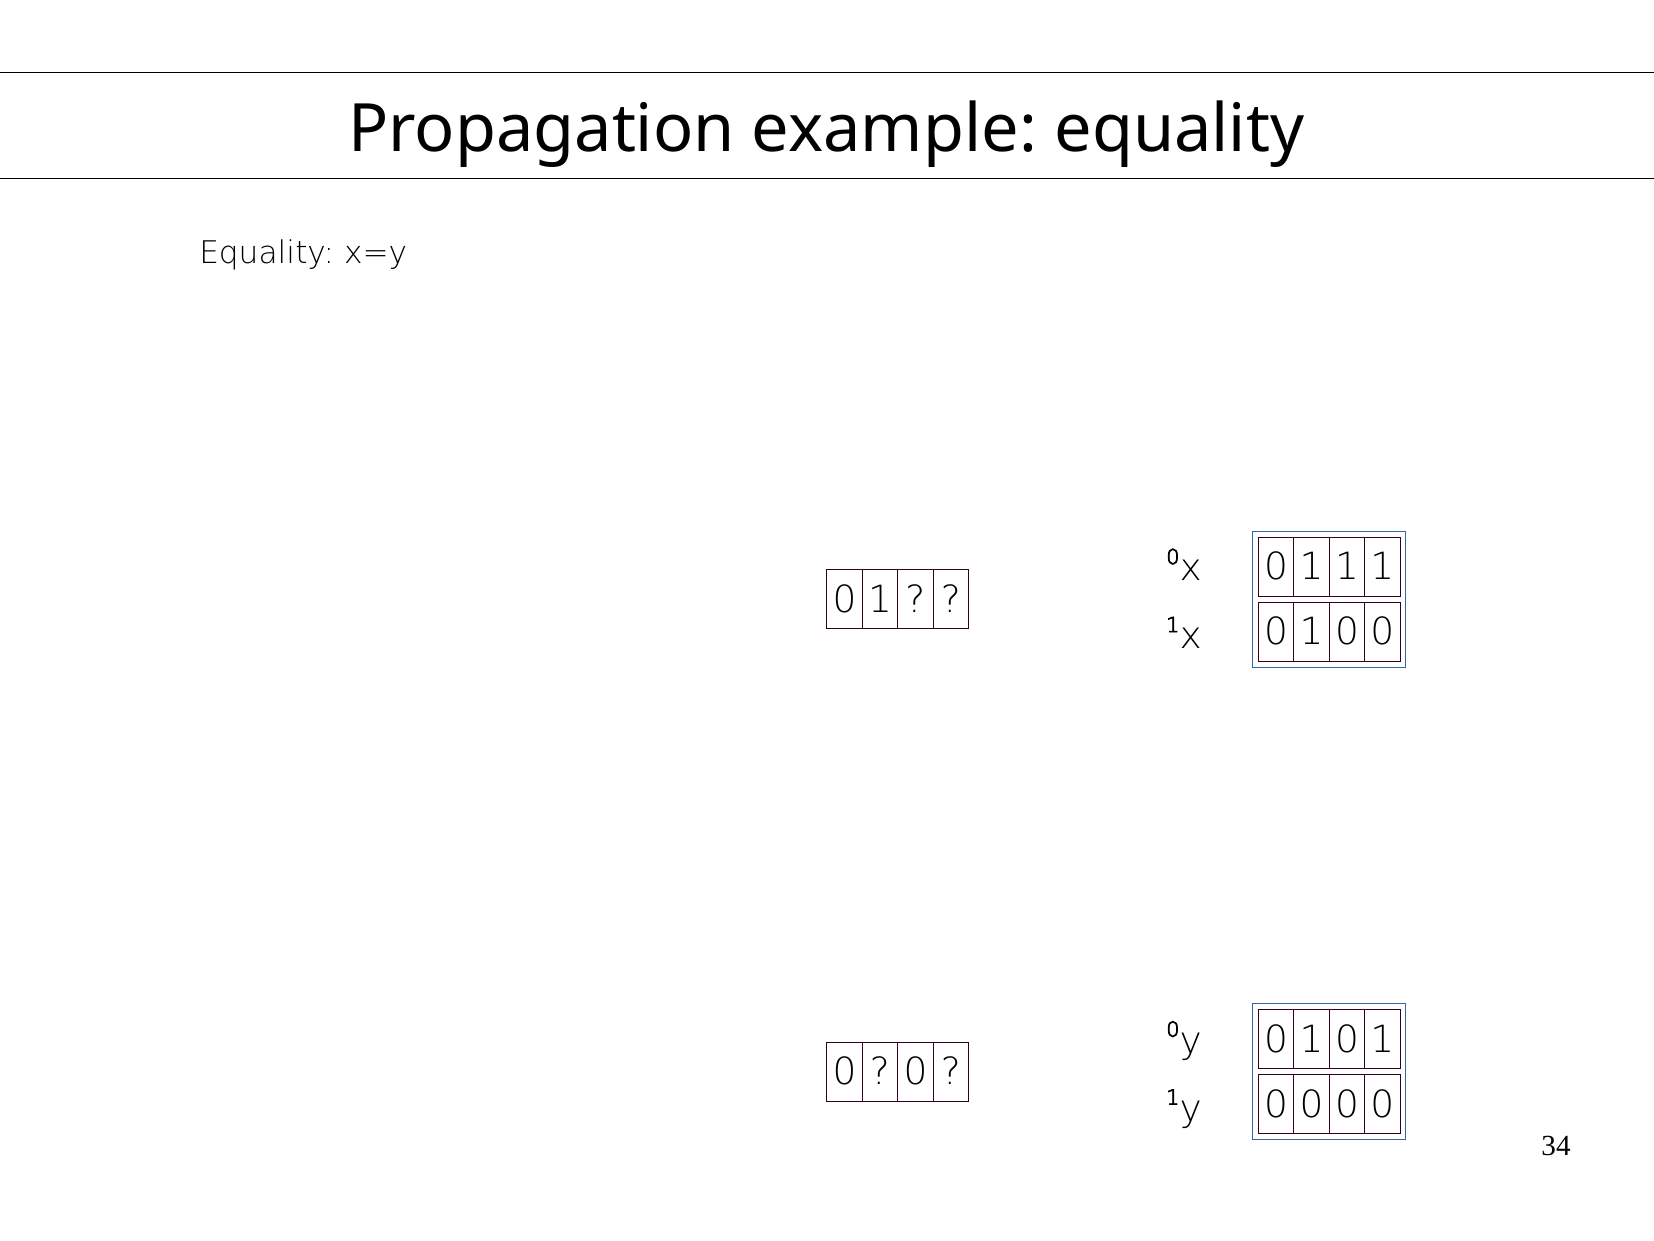

The most simple one, equality.
Propagation example: equality
Equality: x=y
0x
0
1
1
1
0
1
?
?
0
1
0
0
1x
0y
0
1
0
1
0
?
0
?
0
0
0
0
1y
34